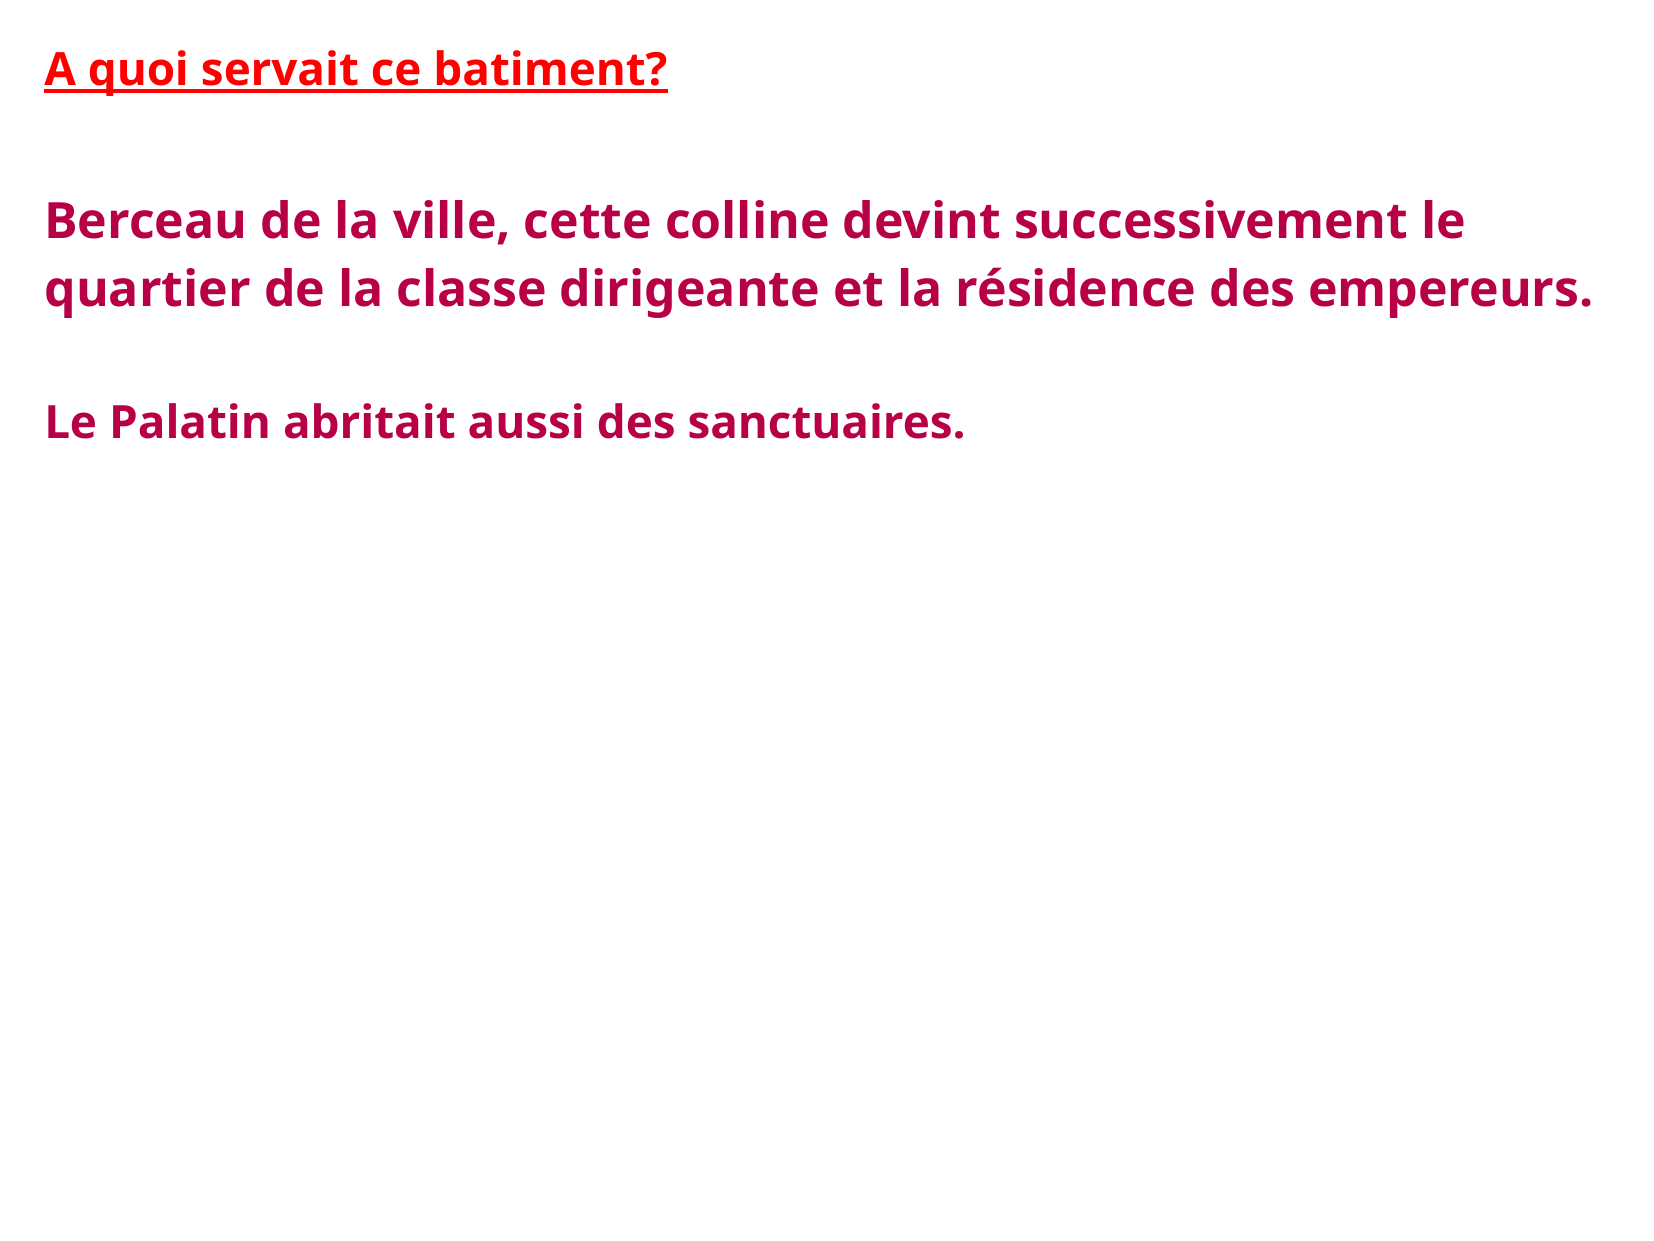

A quoi servait ce batiment?
Berceau de la ville, cette colline devint successivement le quartier de la classe dirigeante et la résidence des empereurs.
Le Palatin abritait aussi des sanctuaires.